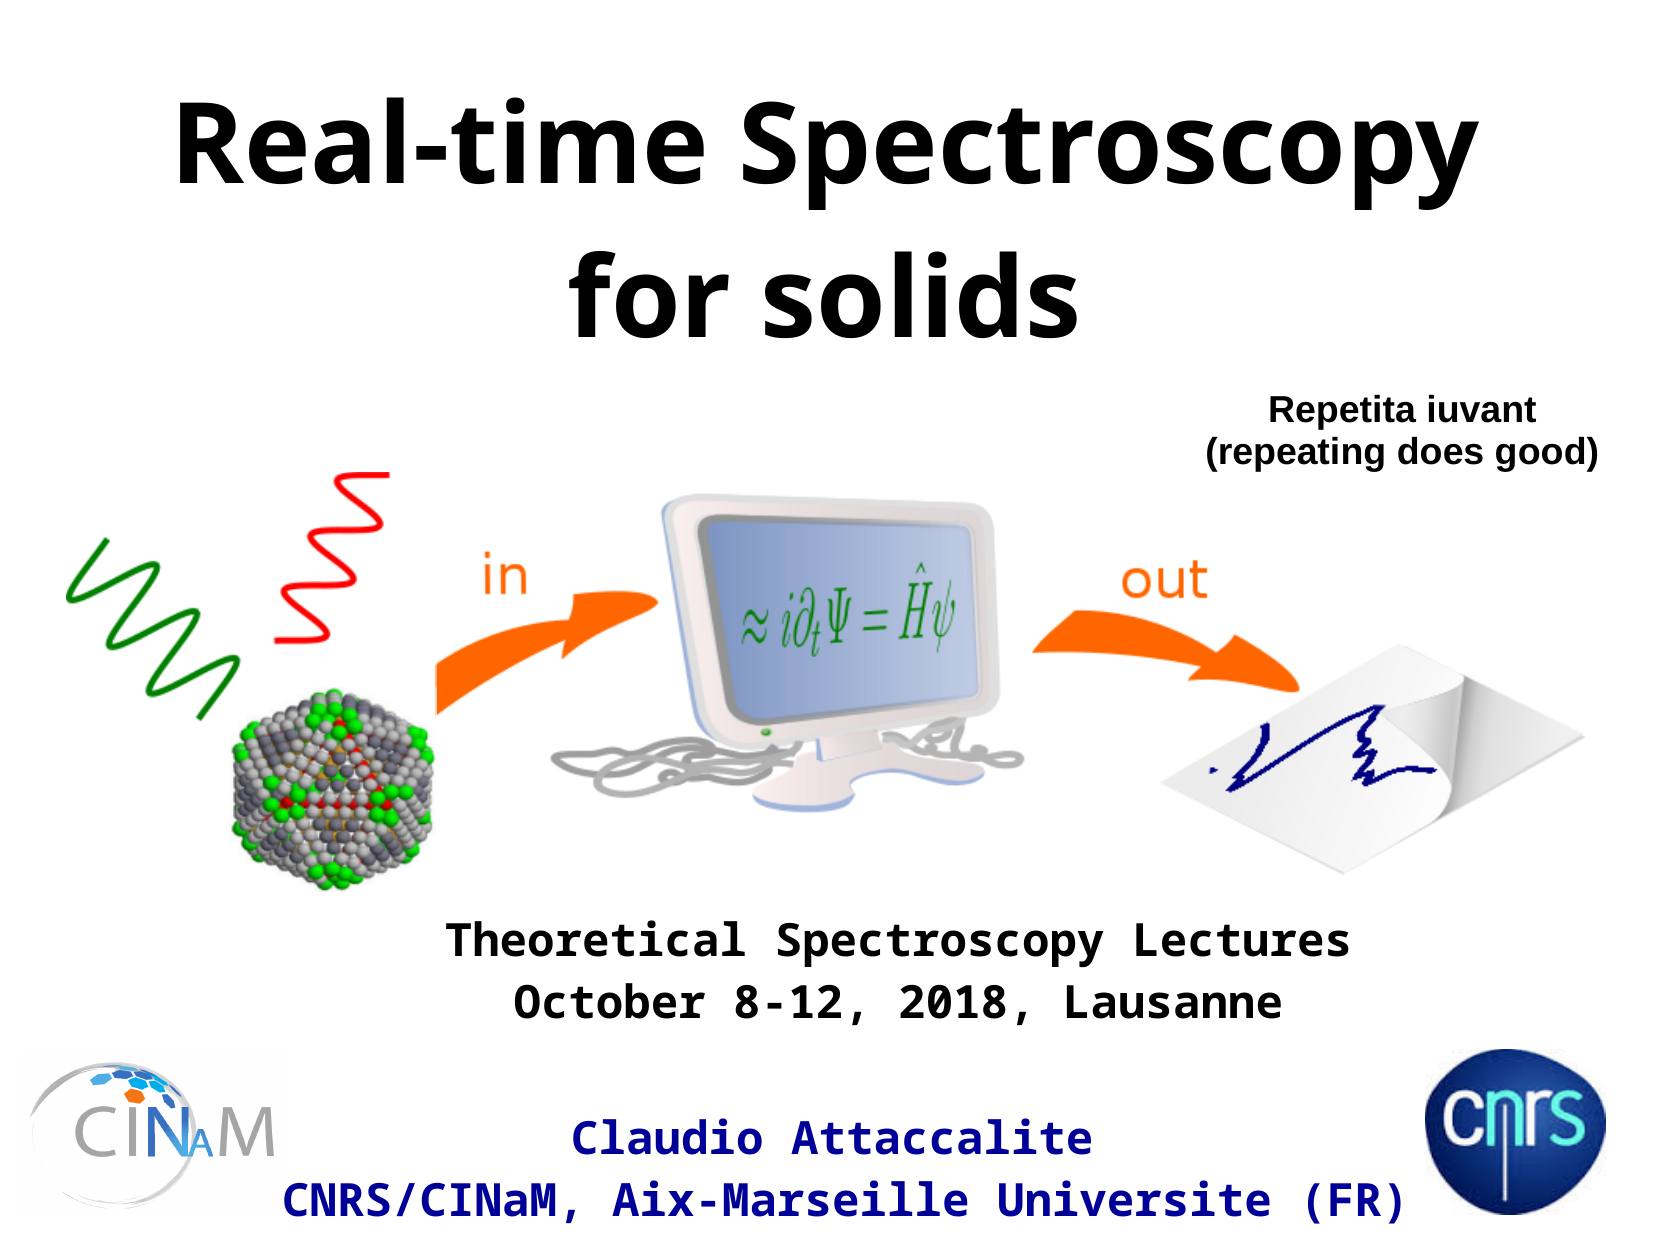

Real-time Spectroscopy
for solids
Repetita iuvant
(repeating does good)
Theoretical Spectroscopy Lectures
October 8-12, 2018, Lausanne
Claudio Attaccalite
CNRS/CINaM, Aix-Marseille Universite (FR)